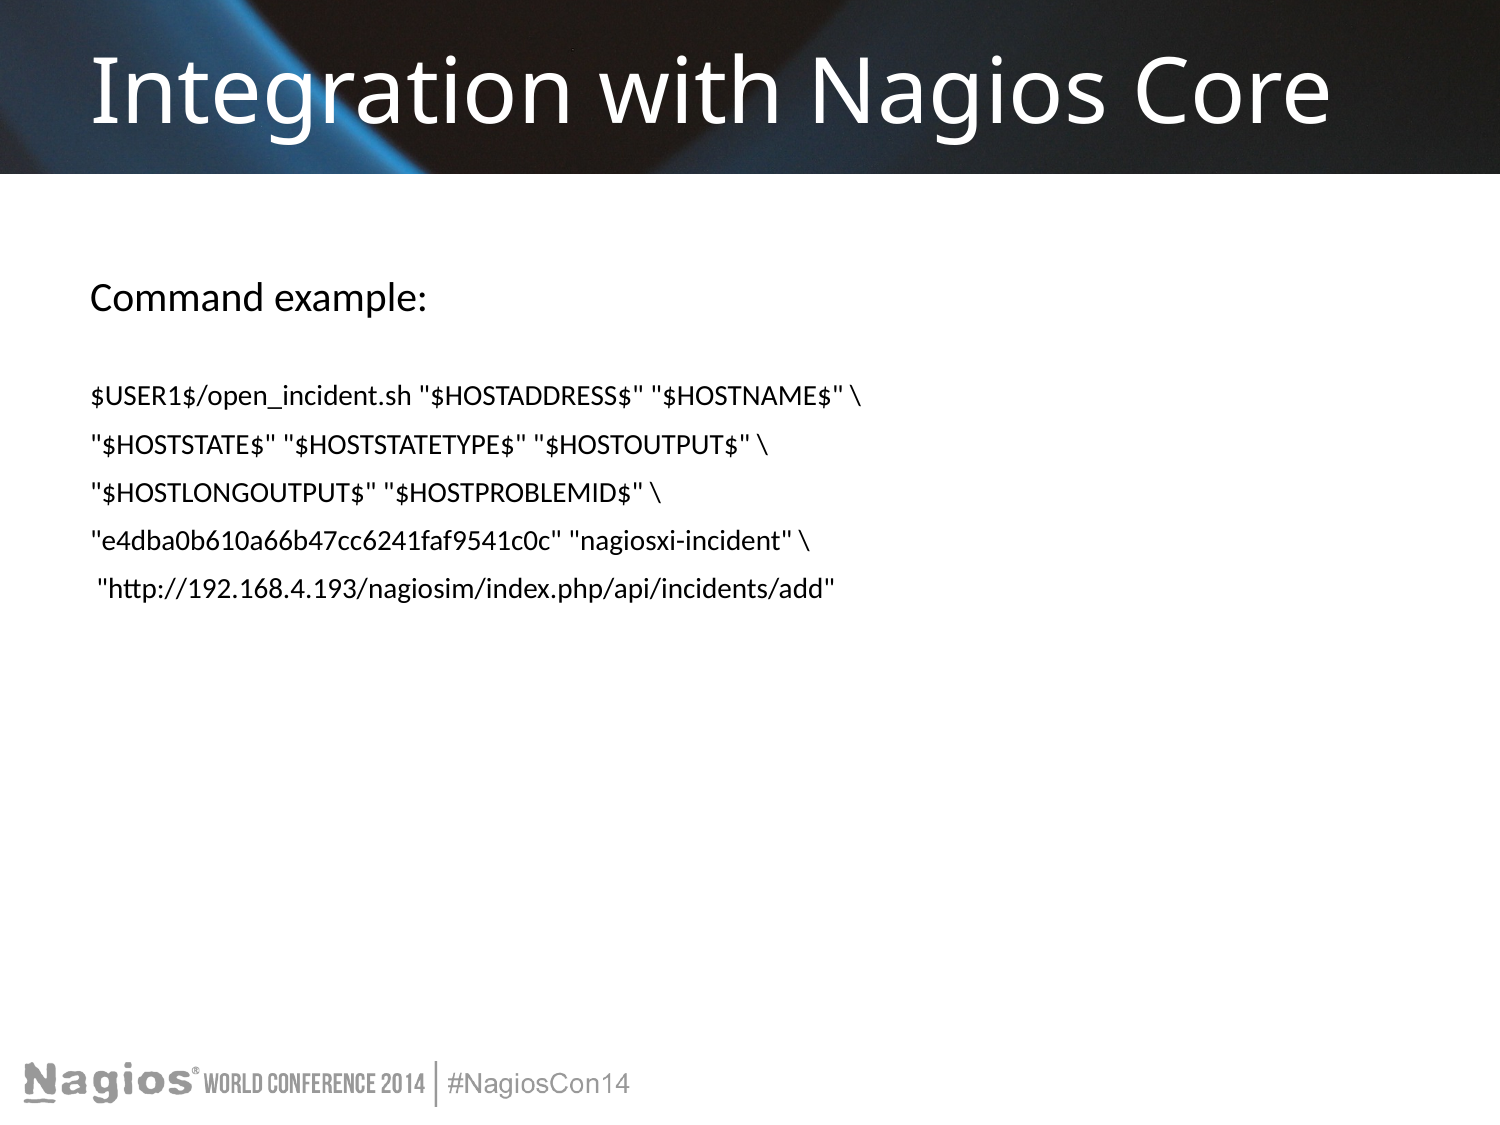

# Integration with Nagios Core
Command example:
$USER1$/open_incident.sh "$HOSTADDRESS$" "$HOSTNAME$" \
"$HOSTSTATE$" "$HOSTSTATETYPE$" "$HOSTOUTPUT$" \
"$HOSTLONGOUTPUT$" "$HOSTPROBLEMID$" \
"e4dba0b610a66b47cc6241faf9541c0c" "nagiosxi-incident" \
 "http://192.168.4.193/nagiosim/index.php/api/incidents/add"